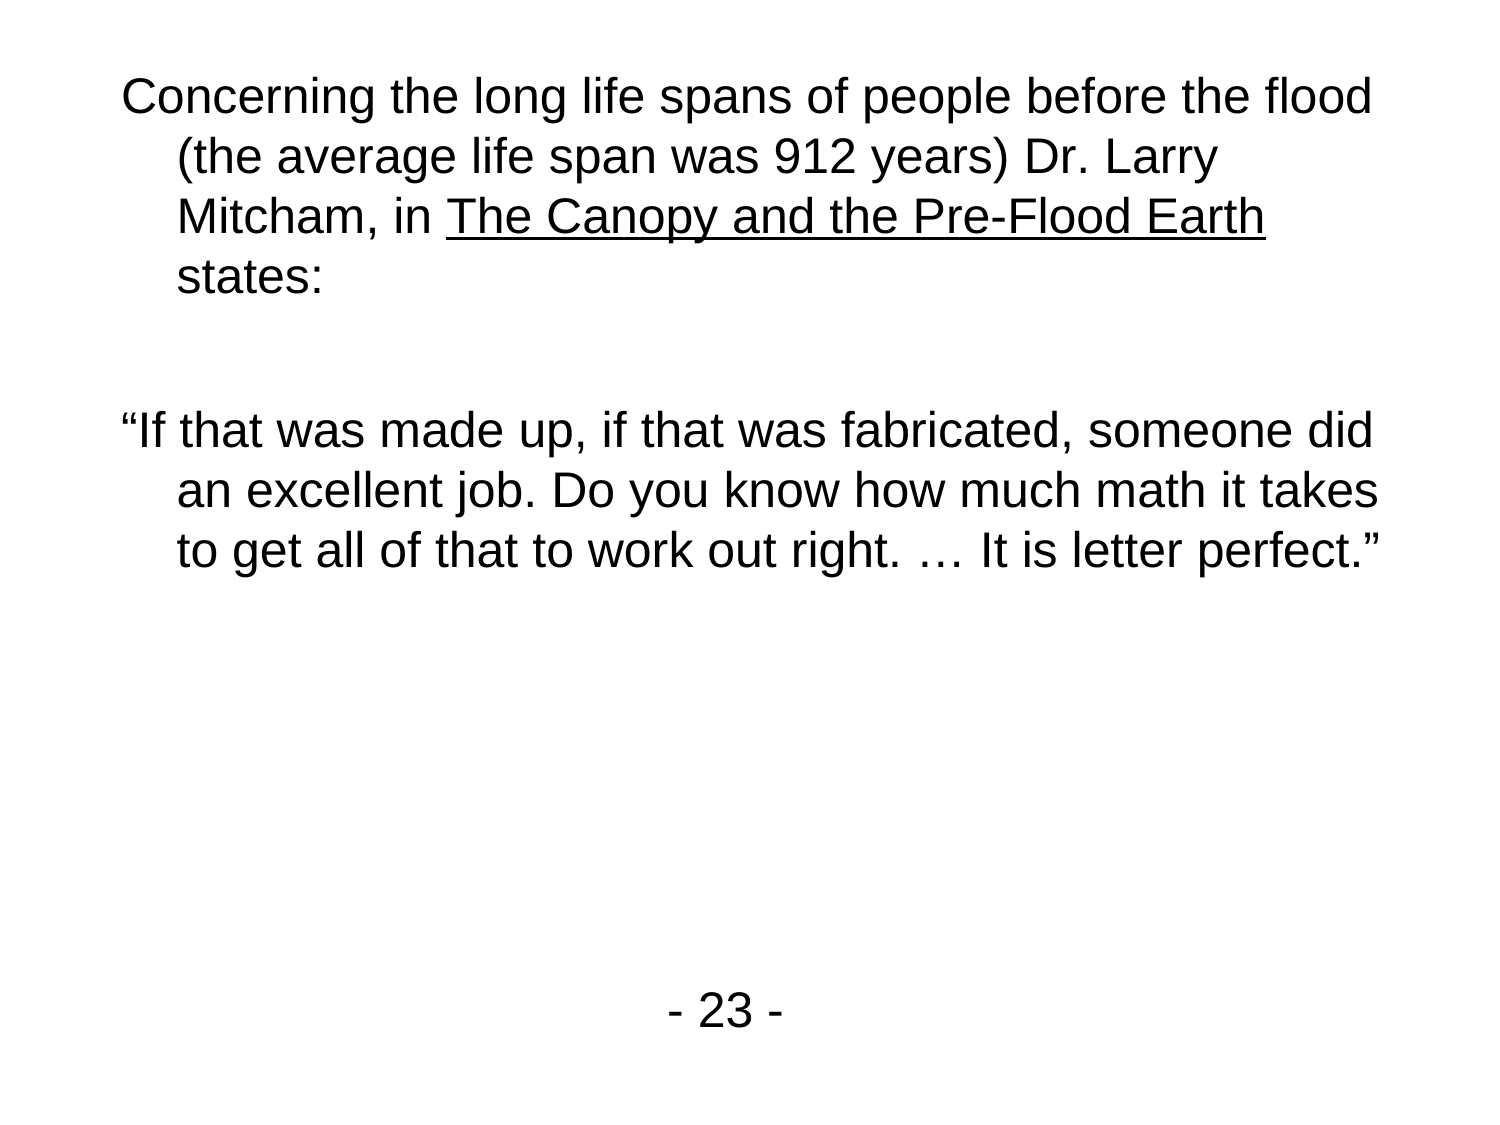

# Concerning the long life spans of people before the flood (the average life span was 912 years) Dr. Larry Mitcham, in The Canopy and the Pre-Flood Earth states:
“If that was made up, if that was fabricated, someone did an excellent job. Do you know how much math it takes to get all of that to work out right. … It is letter perfect.”
 - 23 -